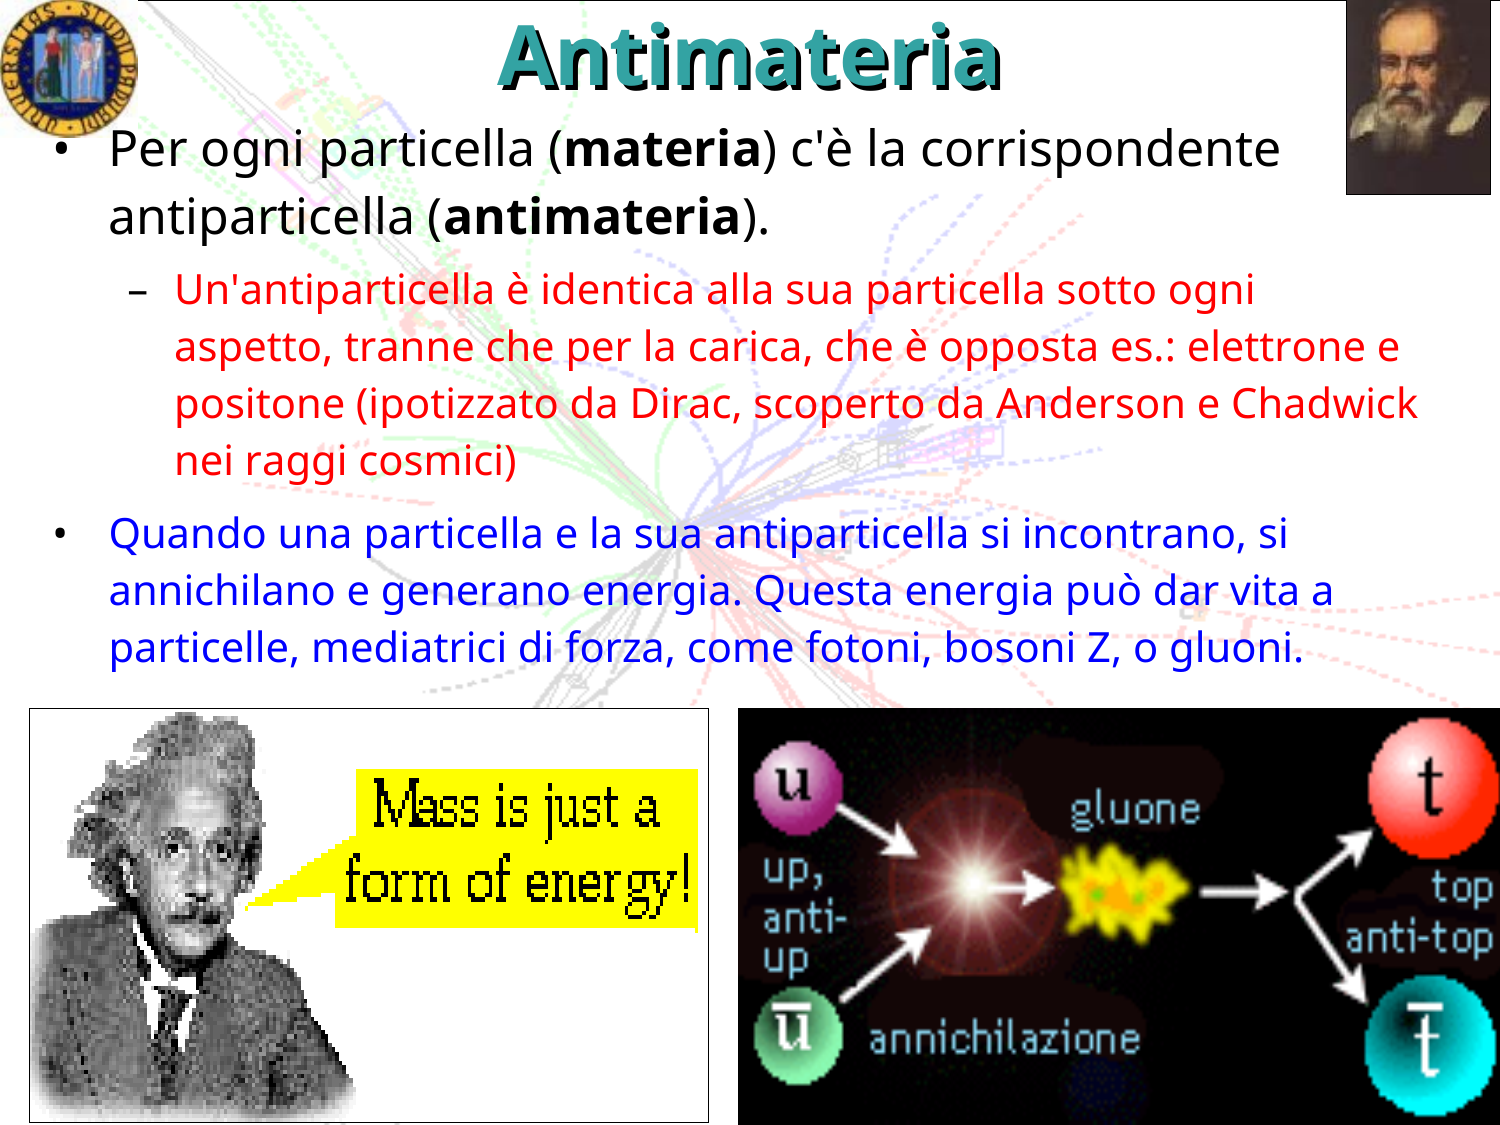

# Antimateria
Per ogni particella (materia) c'è la corrispondente antiparticella (antimateria).
Un'antiparticella è identica alla sua particella sotto ogni aspetto, tranne che per la carica, che è opposta es.: elettrone e positone (ipotizzato da Dirac, scoperto da Anderson e Chadwick nei raggi cosmici)
Quando una particella e la sua antiparticella si incontrano, si annichilano e generano energia. Questa energia può dar vita a particelle, mediatrici di forza, come fotoni, bosoni Z, o gluoni.